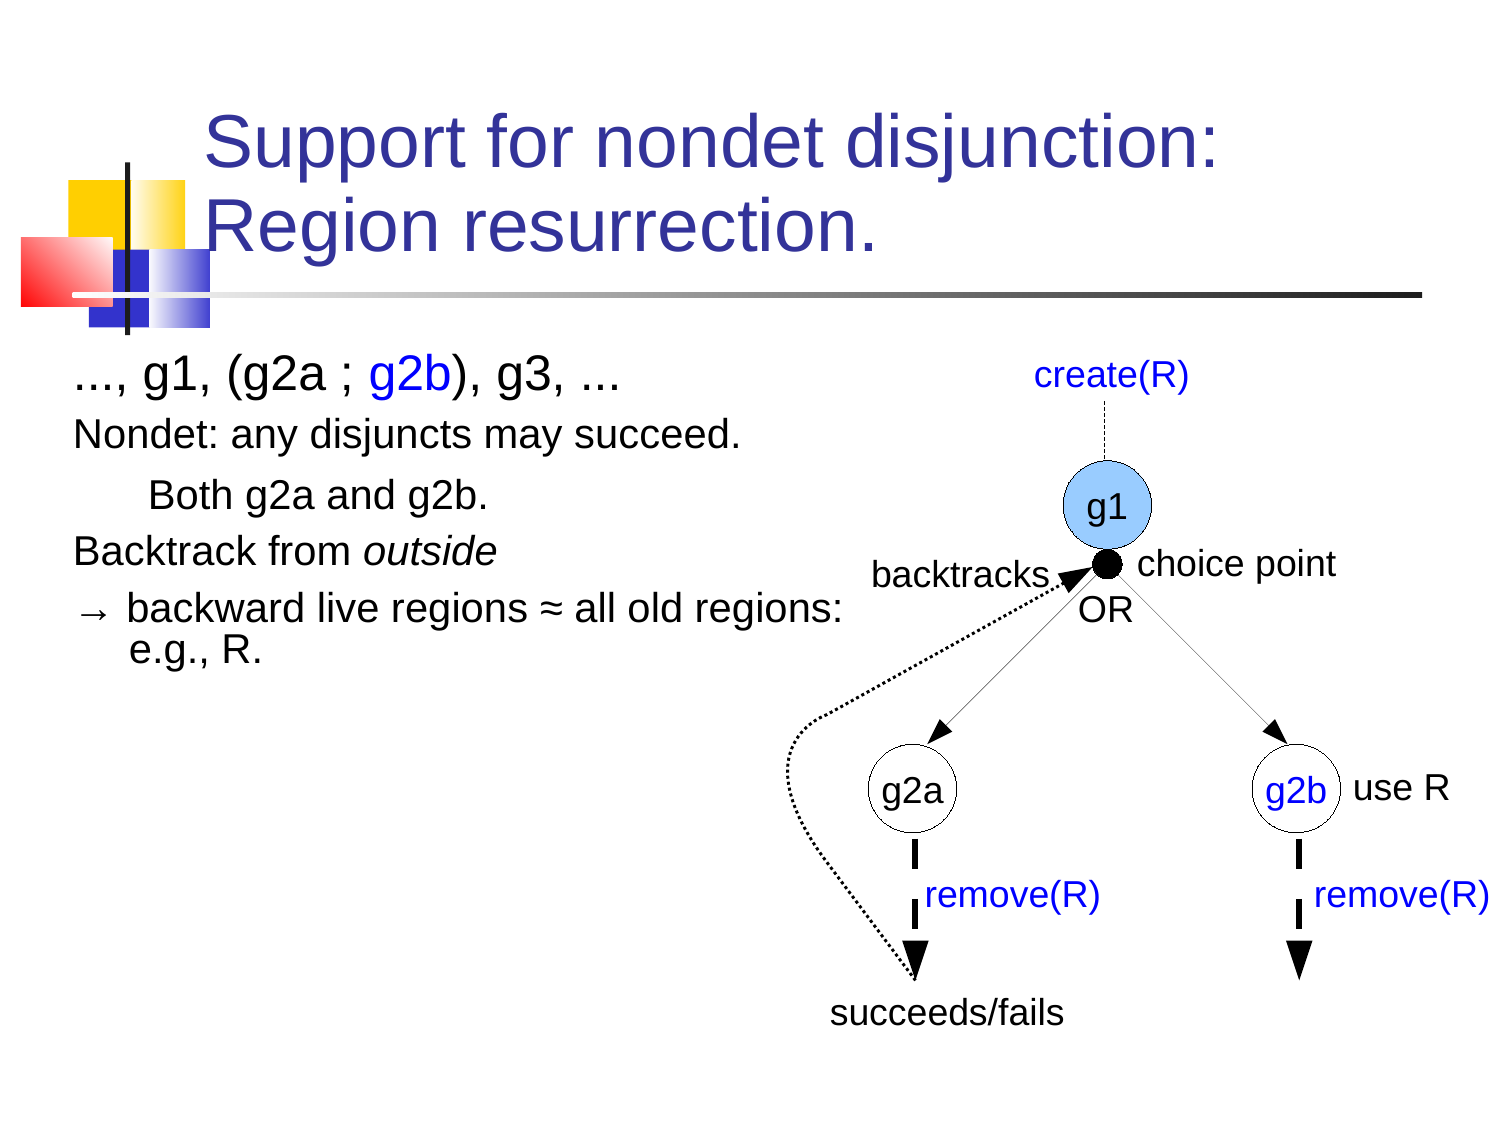

# Support for nondet disjunction: Region resurrection.
create(R)
..., g1, (g2a ; g2b), g3, ...
Nondet: any disjuncts may succeed.
Both g2a and g2b.
Backtrack from outside
→ backward live regions ≈ all old regions: e.g., R.
g1
choice point
backtracks
OR
g2a
g2b
use R
remove(R)
remove(R)
succeeds/fails